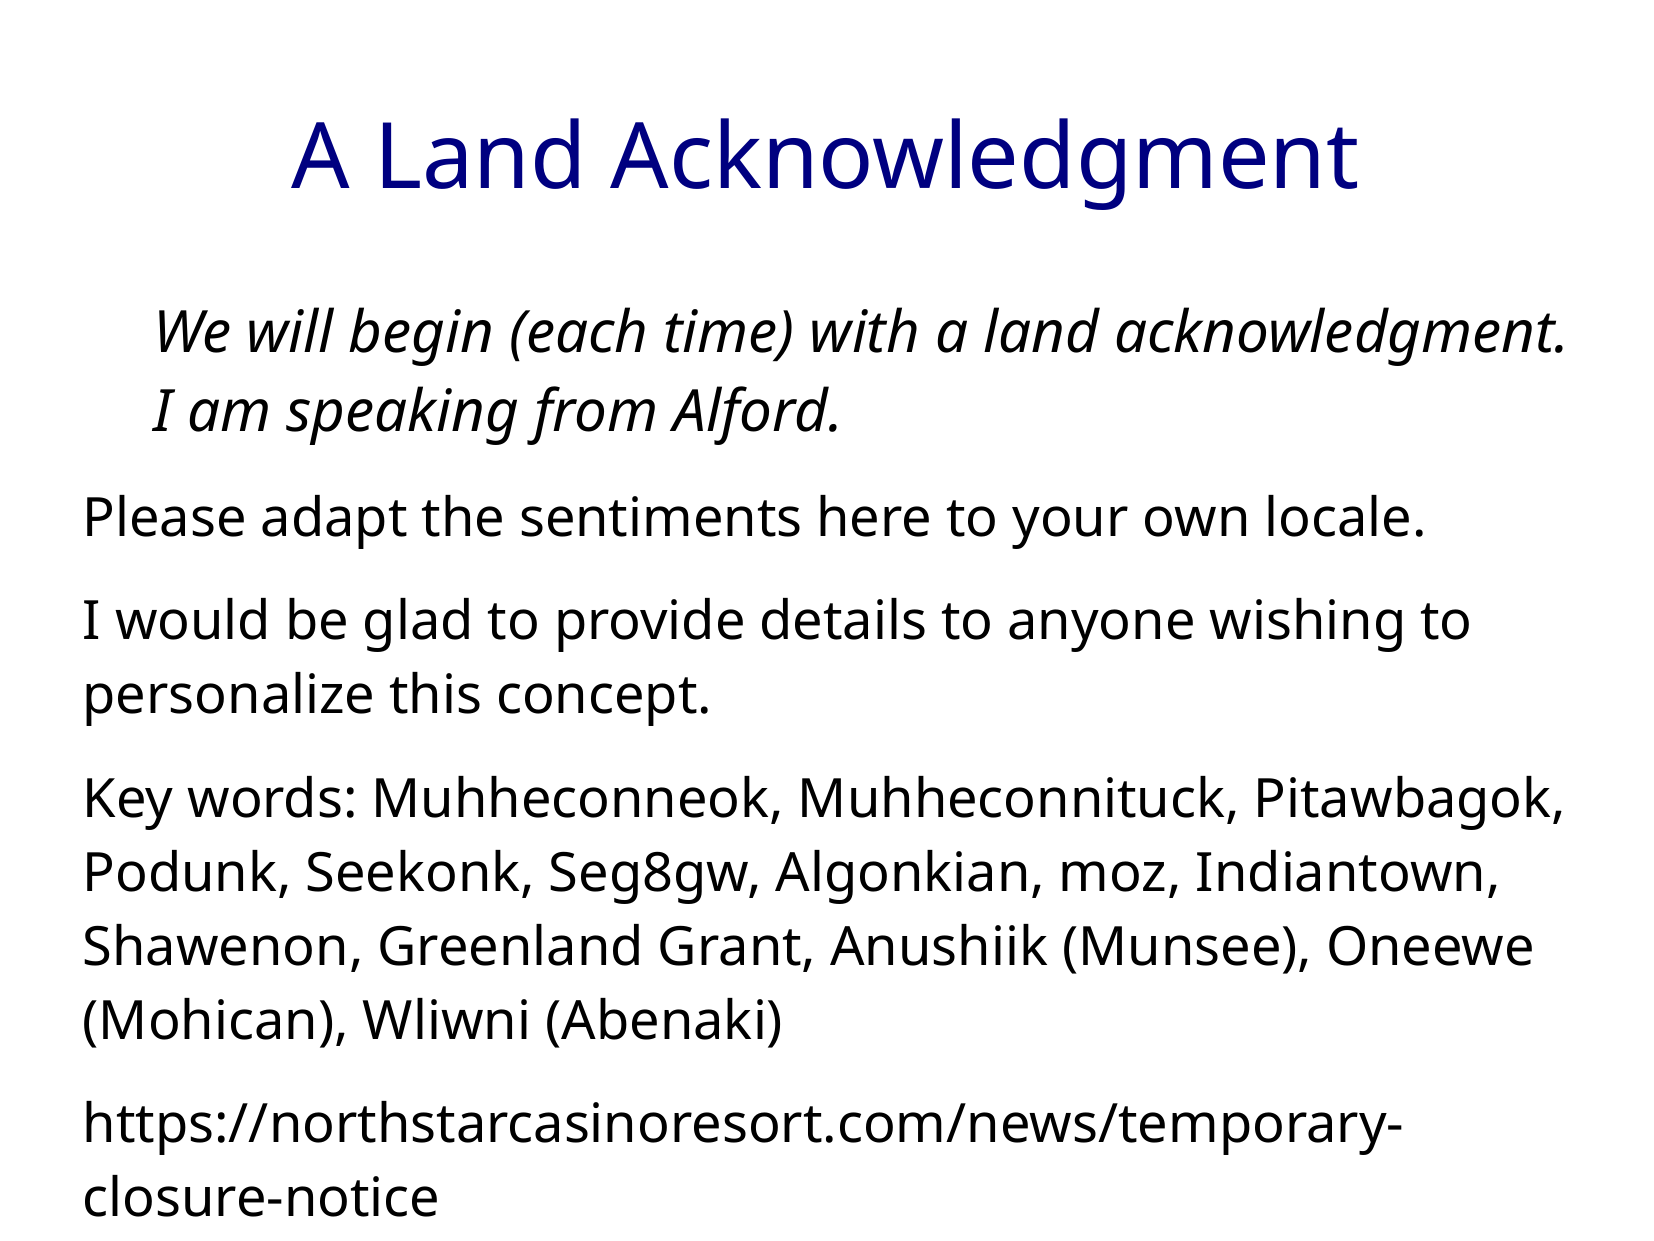

# A Land Acknowledgment
We will begin (each time) with a land acknowledgment. I am speaking from Alford.
Please adapt the sentiments here to your own locale.
I would be glad to provide details to anyone wishing to personalize this concept.
Key words: Muhheconneok, Muhheconnituck, Pitawbagok, Podunk, Seekonk, Seg8gw, Algonkian, moz, Indiantown, Shawenon, Greenland Grant, Anushiik (Munsee), Oneewe (Mohican), Wliwni (Abenaki)
https://northstarcasinoresort.com/news/temporary-closure-notice